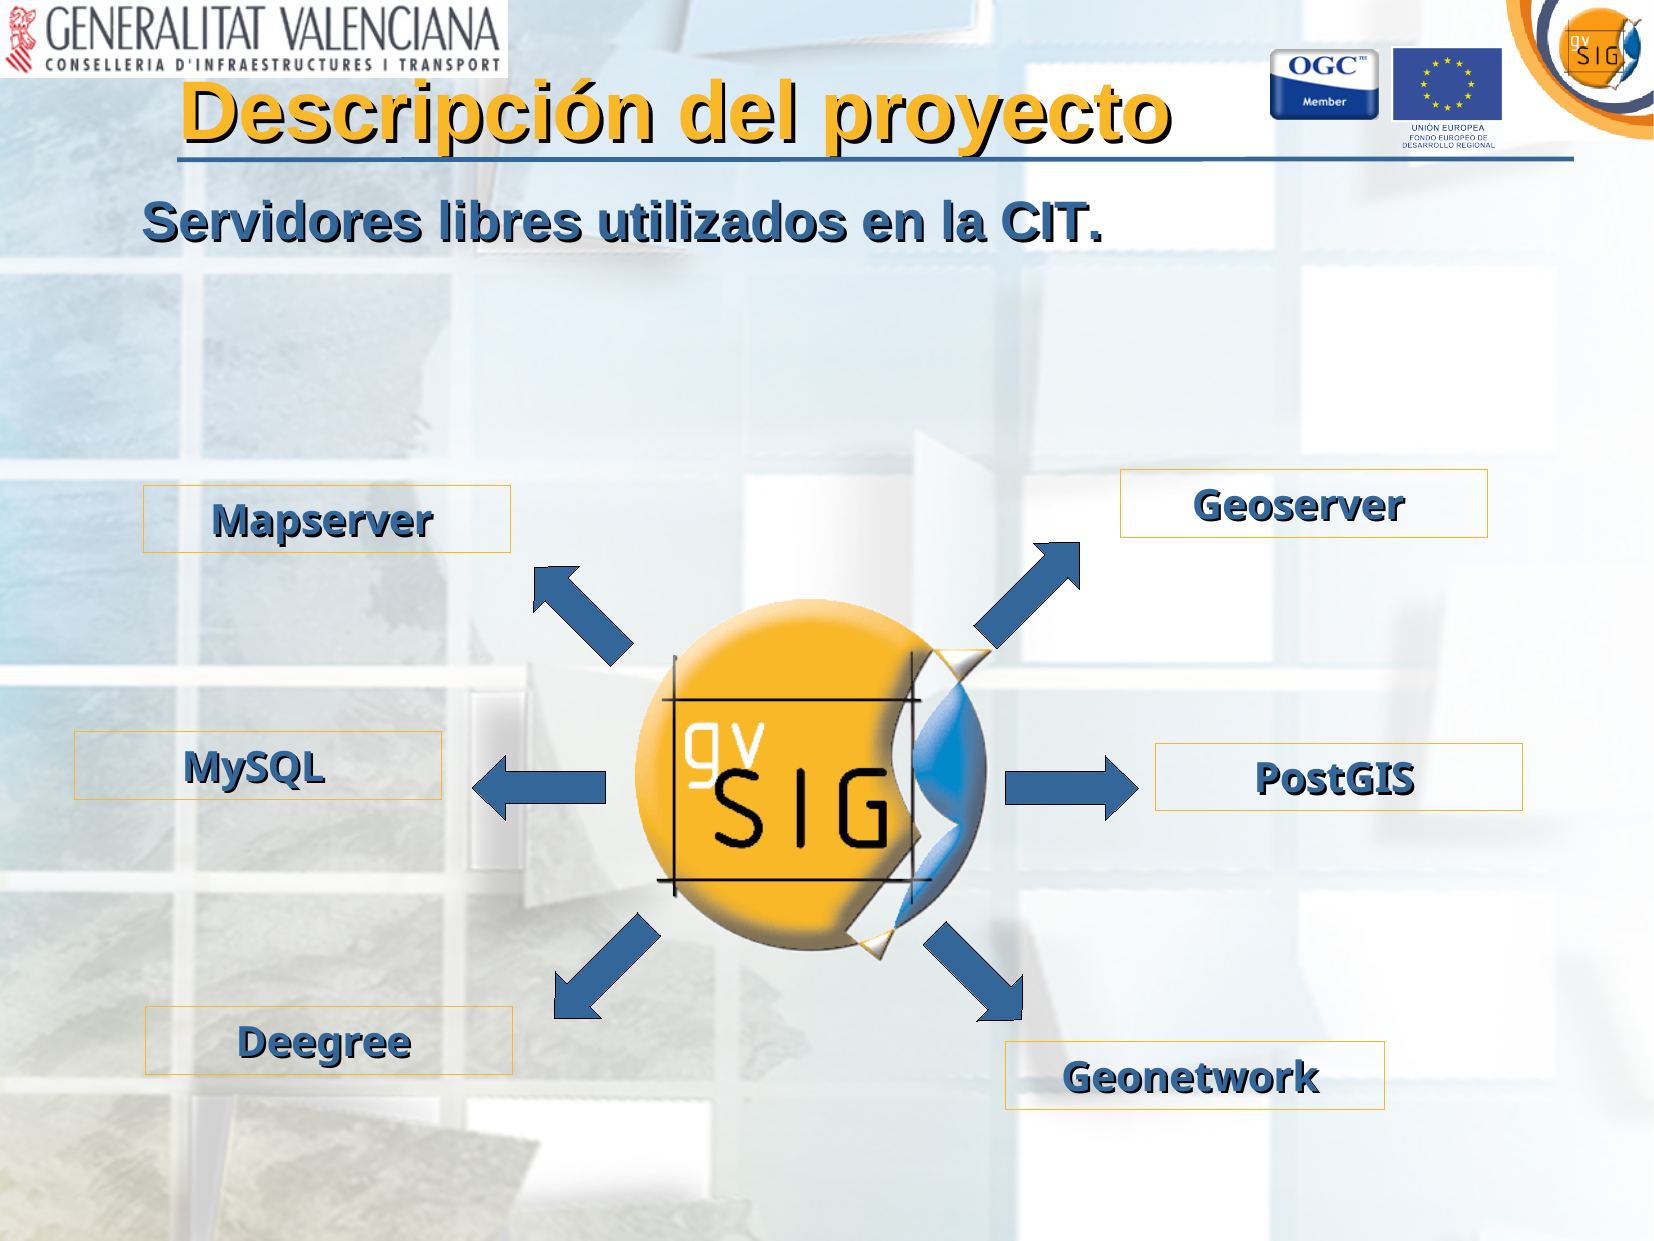

# Descripción del proyecto
Servidores libres utilizados en la CIT.
Geoserver
Mapserver
MySQL
PostGIS
Deegree
Geonetwork